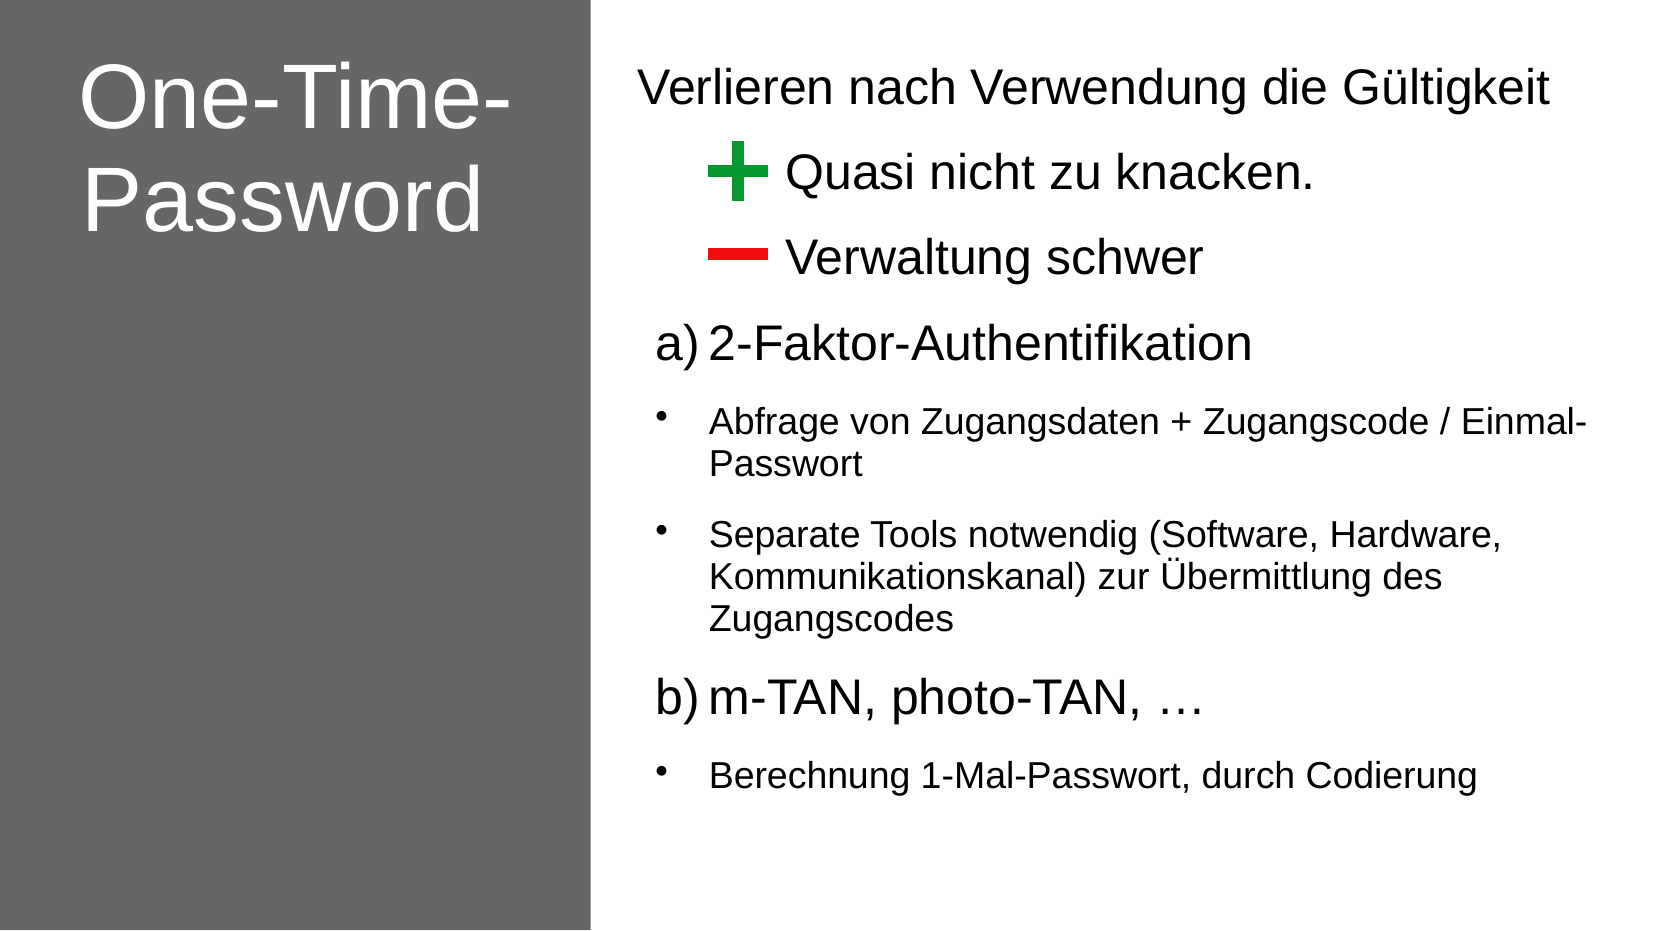

One-Time-Password
# Verlieren nach Verwendung die Gültigkeit
 		Quasi nicht zu knacken.
 		Verwaltung schwer
2-Faktor-Authentifikation
Abfrage von Zugangsdaten + Zugangscode / Einmal-Passwort
Separate Tools notwendig (Software, Hardware, Kommunikationskanal) zur Übermittlung des Zugangscodes
m-TAN, photo-TAN, …
Berechnung 1-Mal-Passwort, durch Codierung